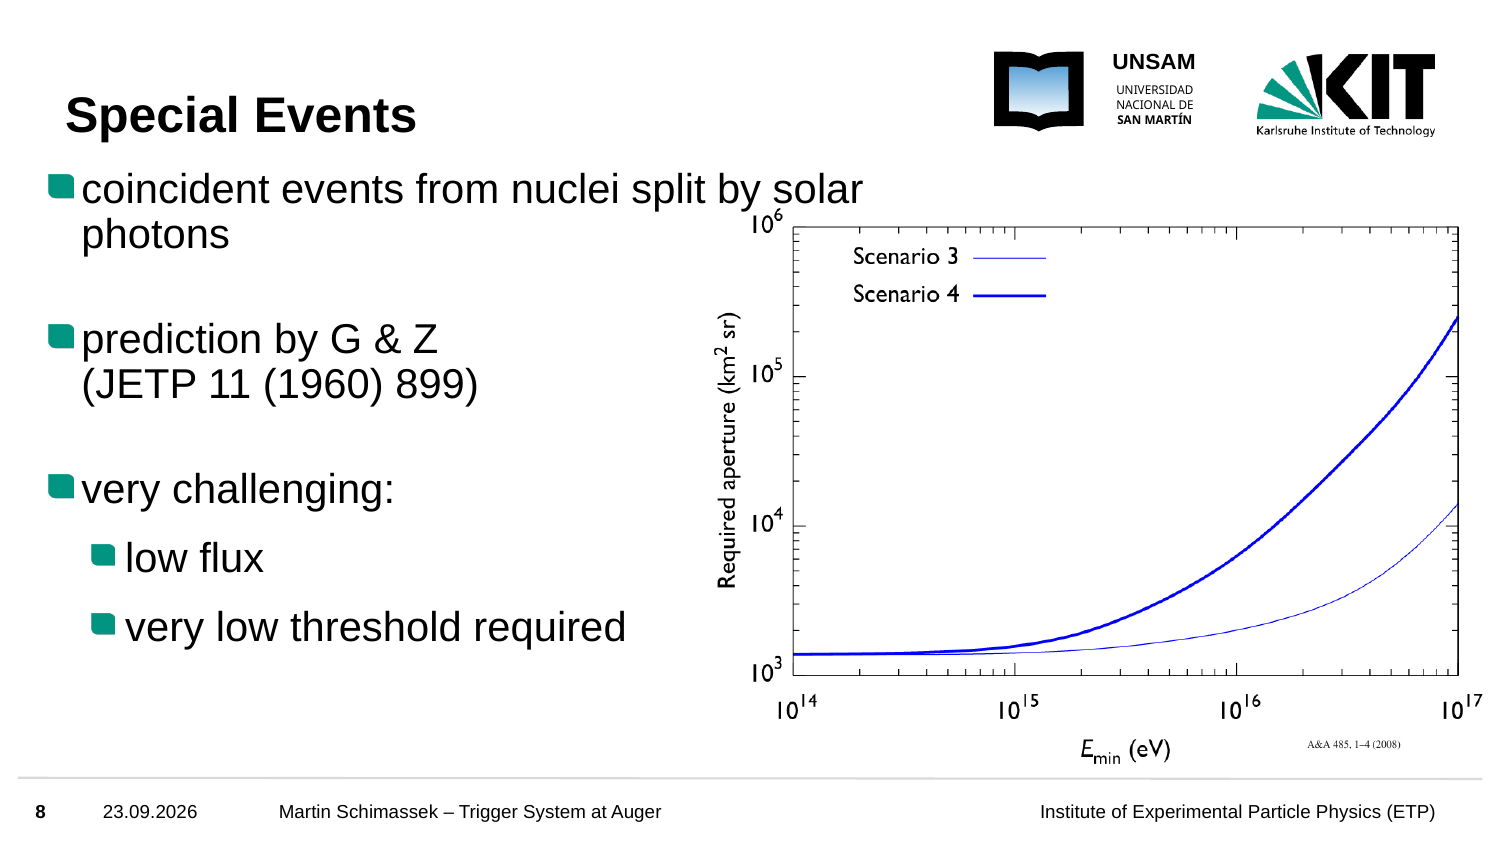

# Special Events
coincident events from nuclei split by solar photons
prediction by G & Z
(JETP 11 (1960) 899)
very challenging:
low flux
very low threshold required